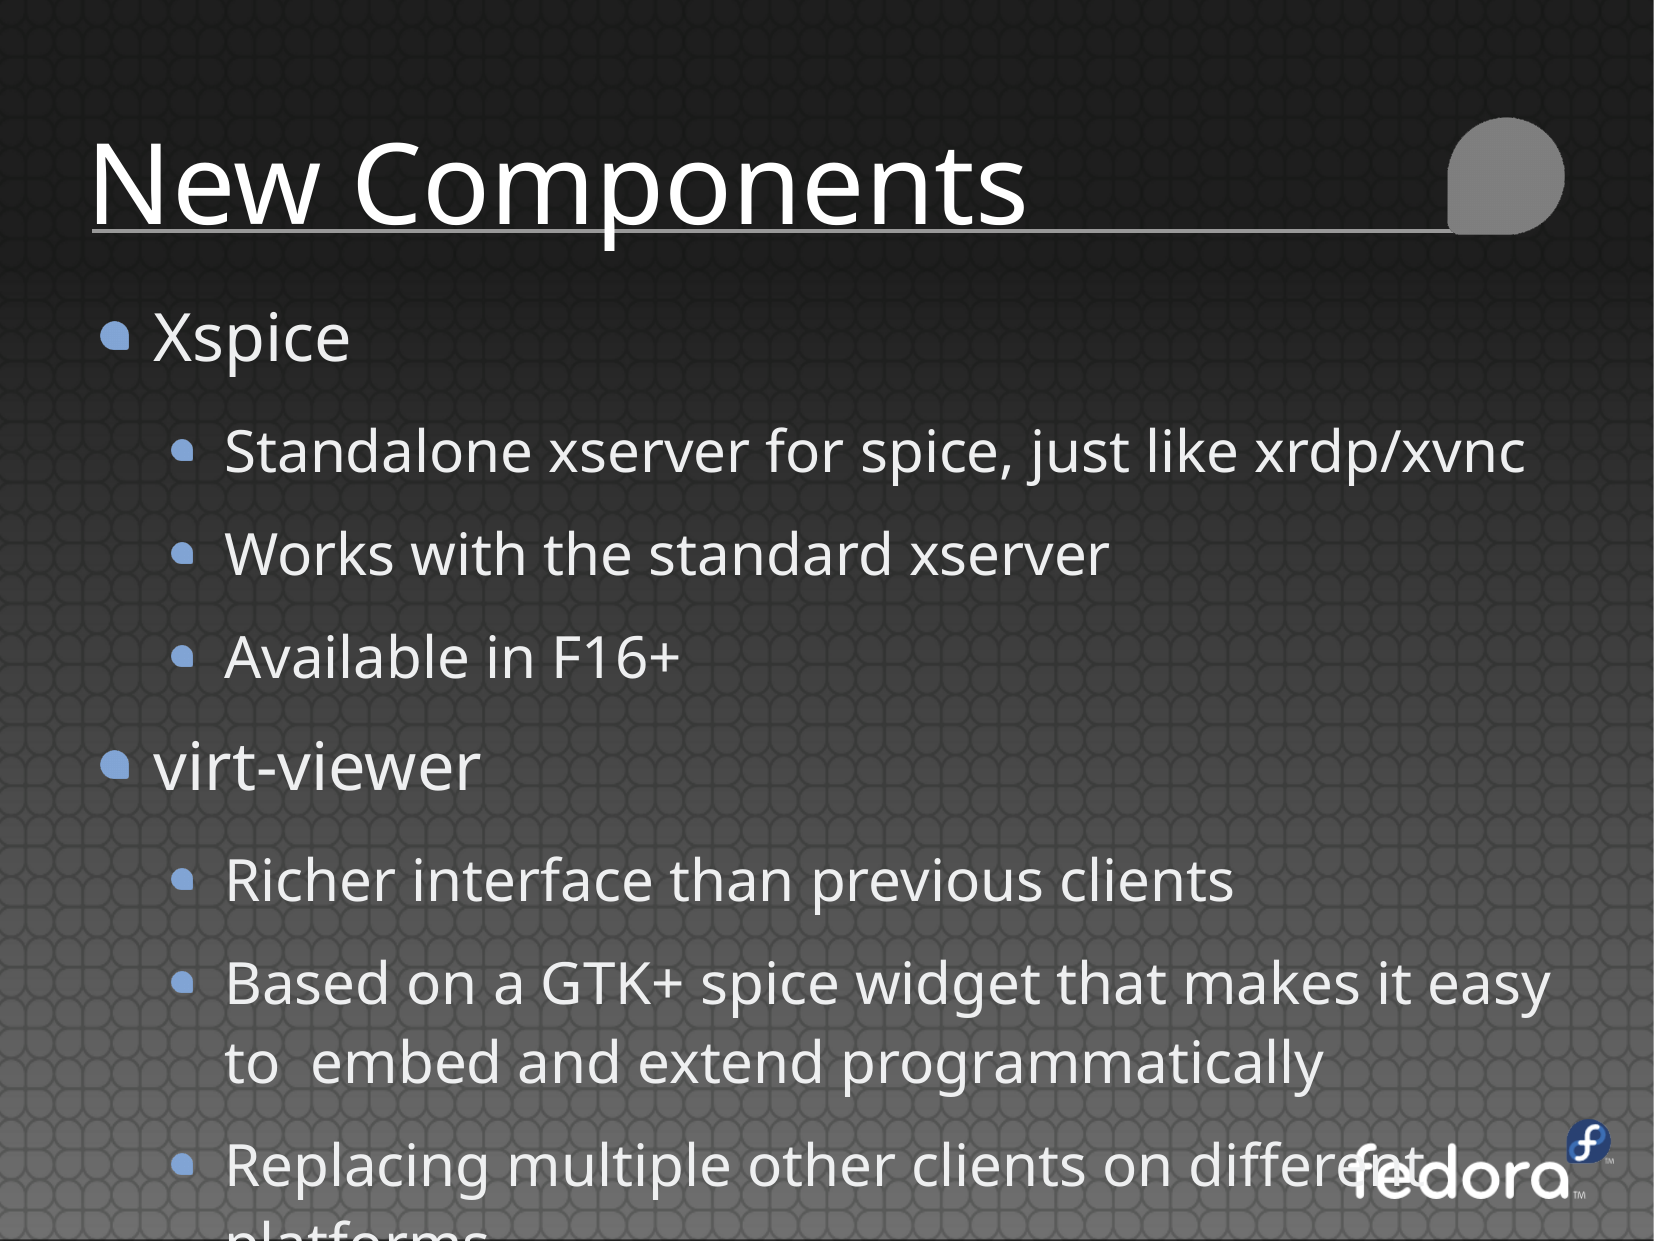

# New Components
Xspice
Standalone xserver for spice, just like xrdp/xvnc
Works with the standard xserver
Available in F16+
virt-viewer
Richer interface than previous clients
Based on a GTK+ spice widget that makes it easy to embed and extend programmatically
Replacing multiple other clients on different platforms